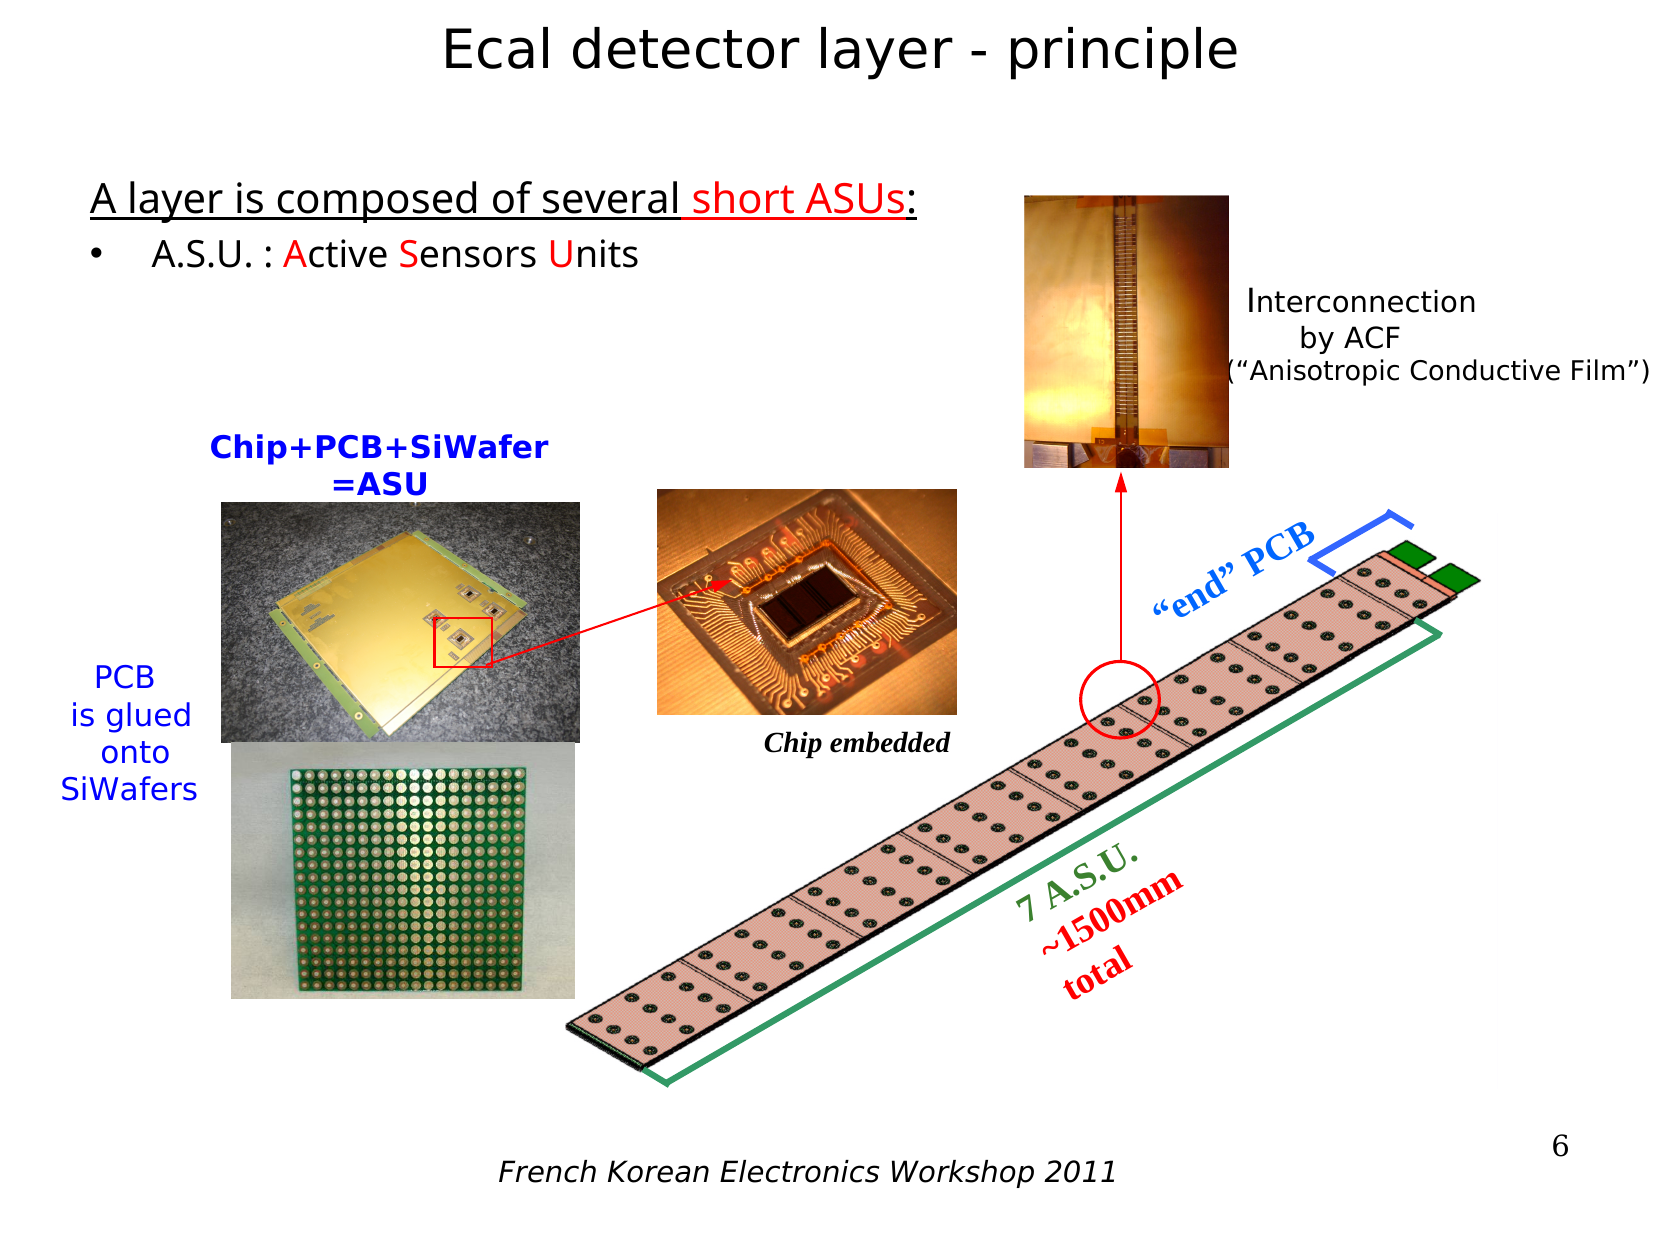

# Ecal detector layer - principle
A layer is composed of several short ASUs:
 A.S.U. : Active Sensors Units
 Interconnection
 by ACF
(“Anisotropic Conductive Film”)
Connection between 2 A.S.U.
Chip+PCB+SiWafer
 =ASU
“end” PCB
 PCB
 is glued
 onto
 SiWafers
Chip embedded
7 A.S.U.
~1500mm
total
6